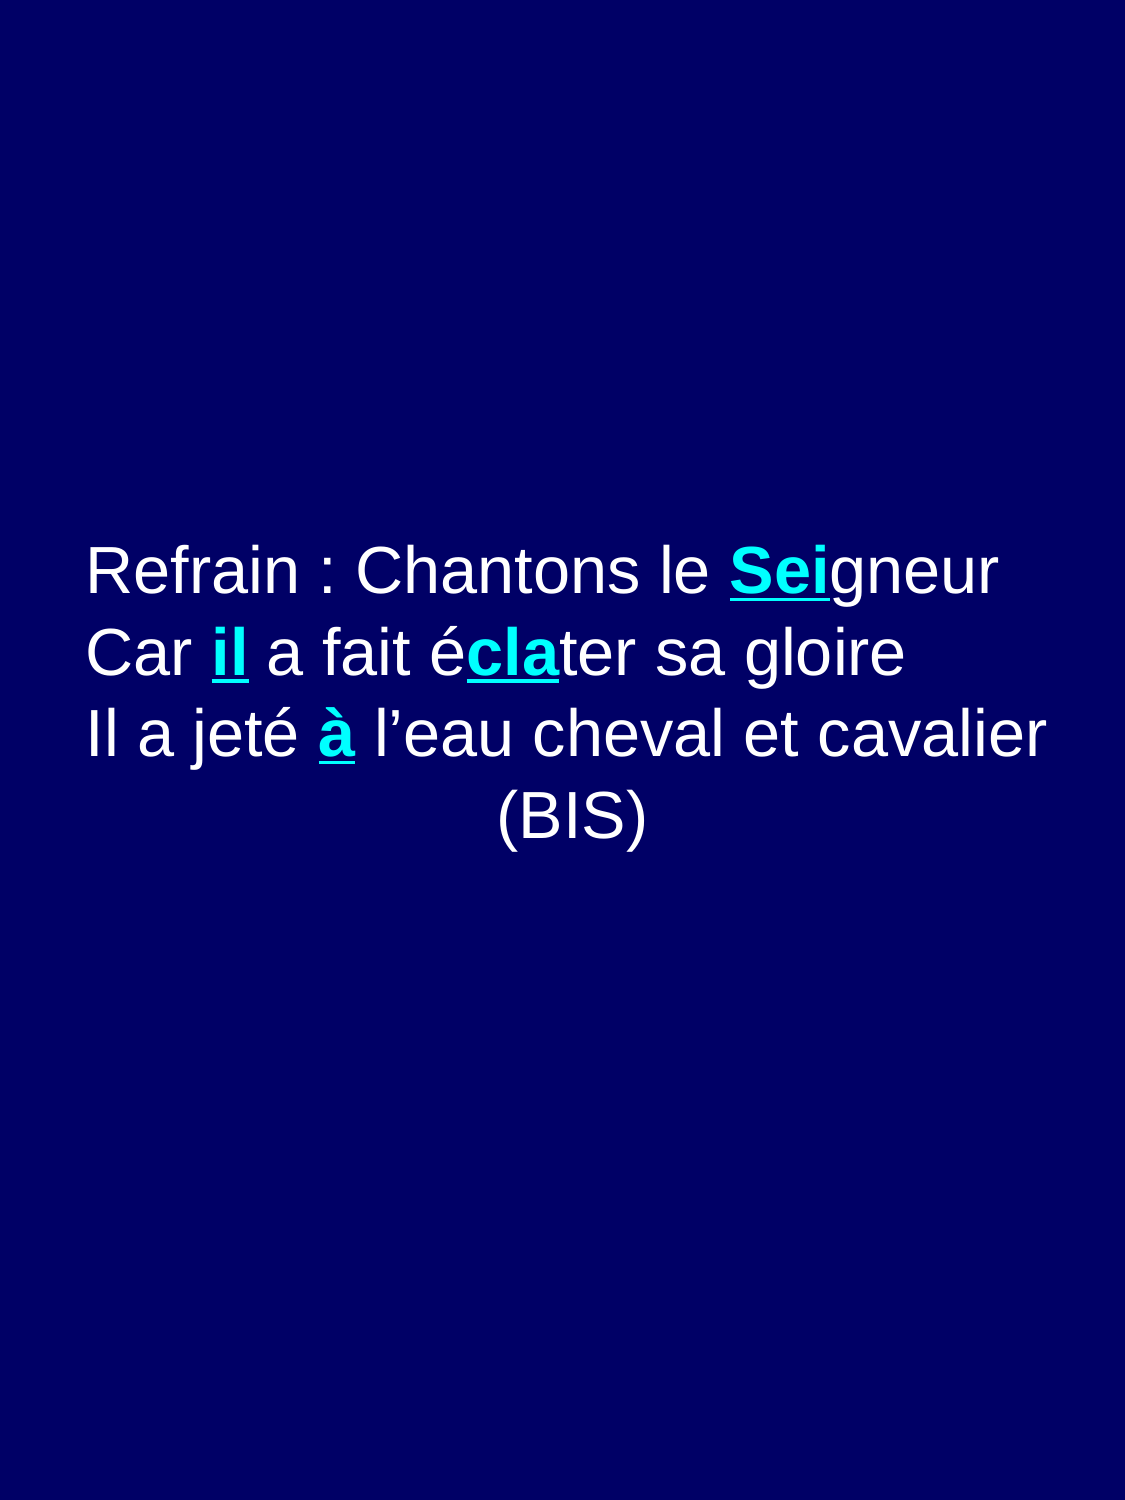

Refrain : Chantons le Seigneur
Car il a fait éclater sa gloire
Il a jeté à l’eau cheval et cavalier
(BIS)